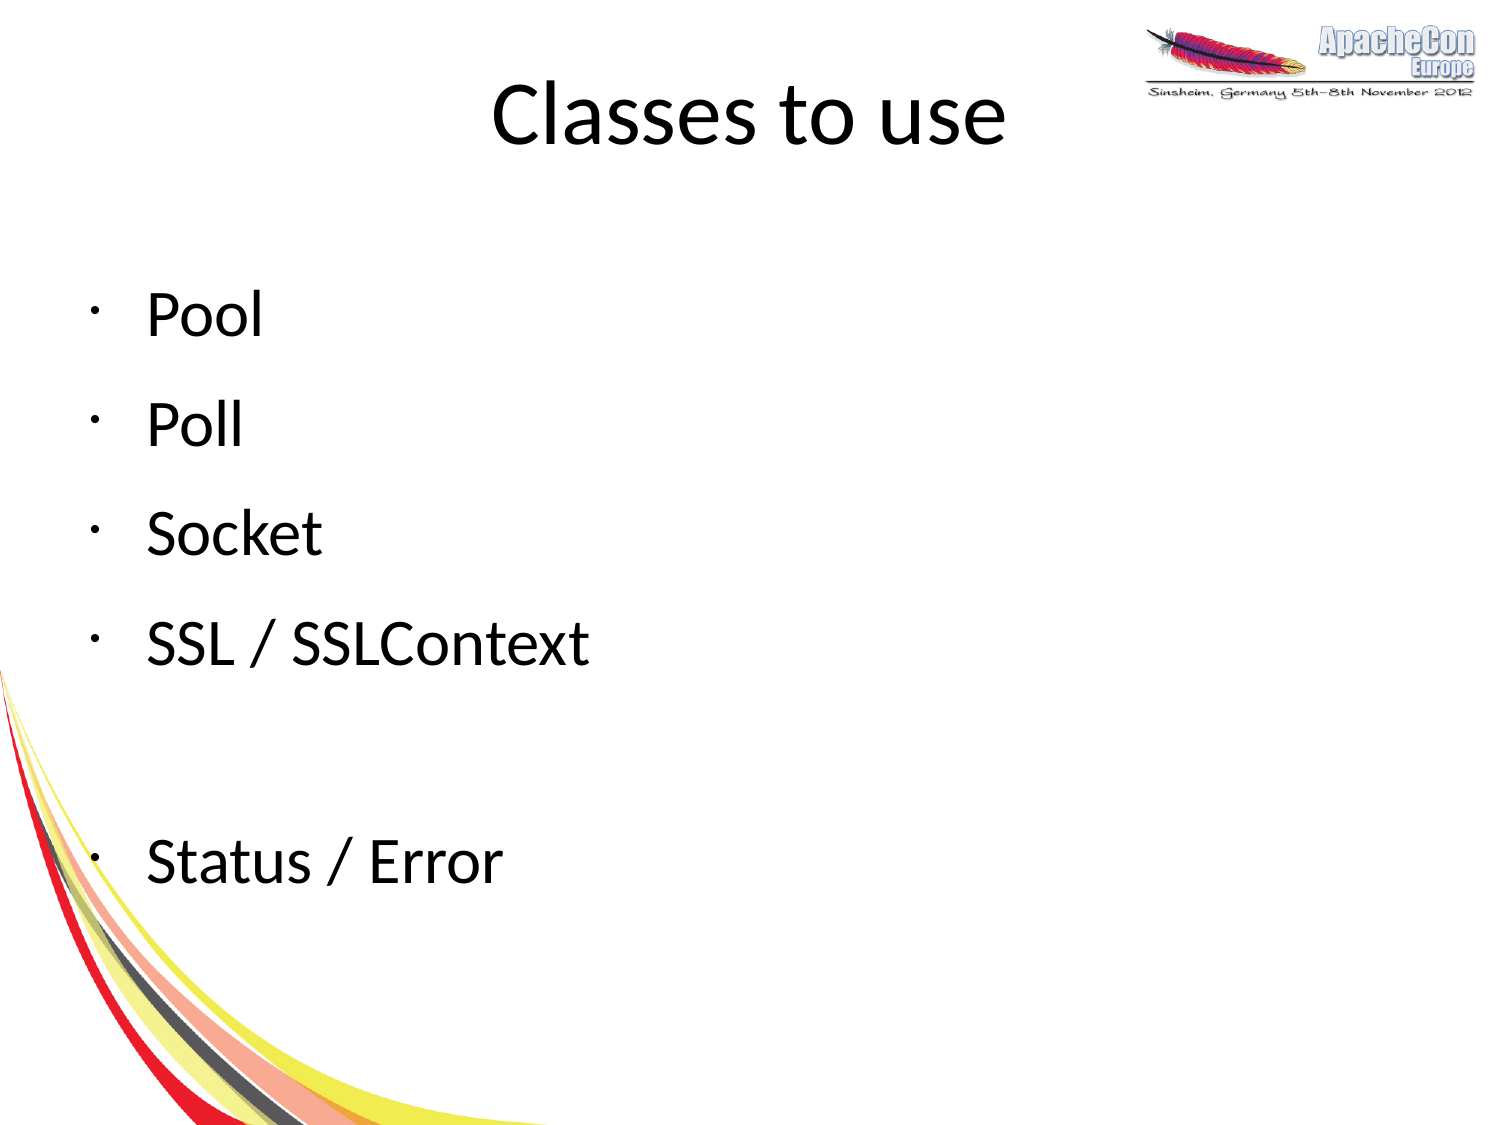

# Classes to use
Pool
Poll
Socket
SSL / SSLContext
Status / Error